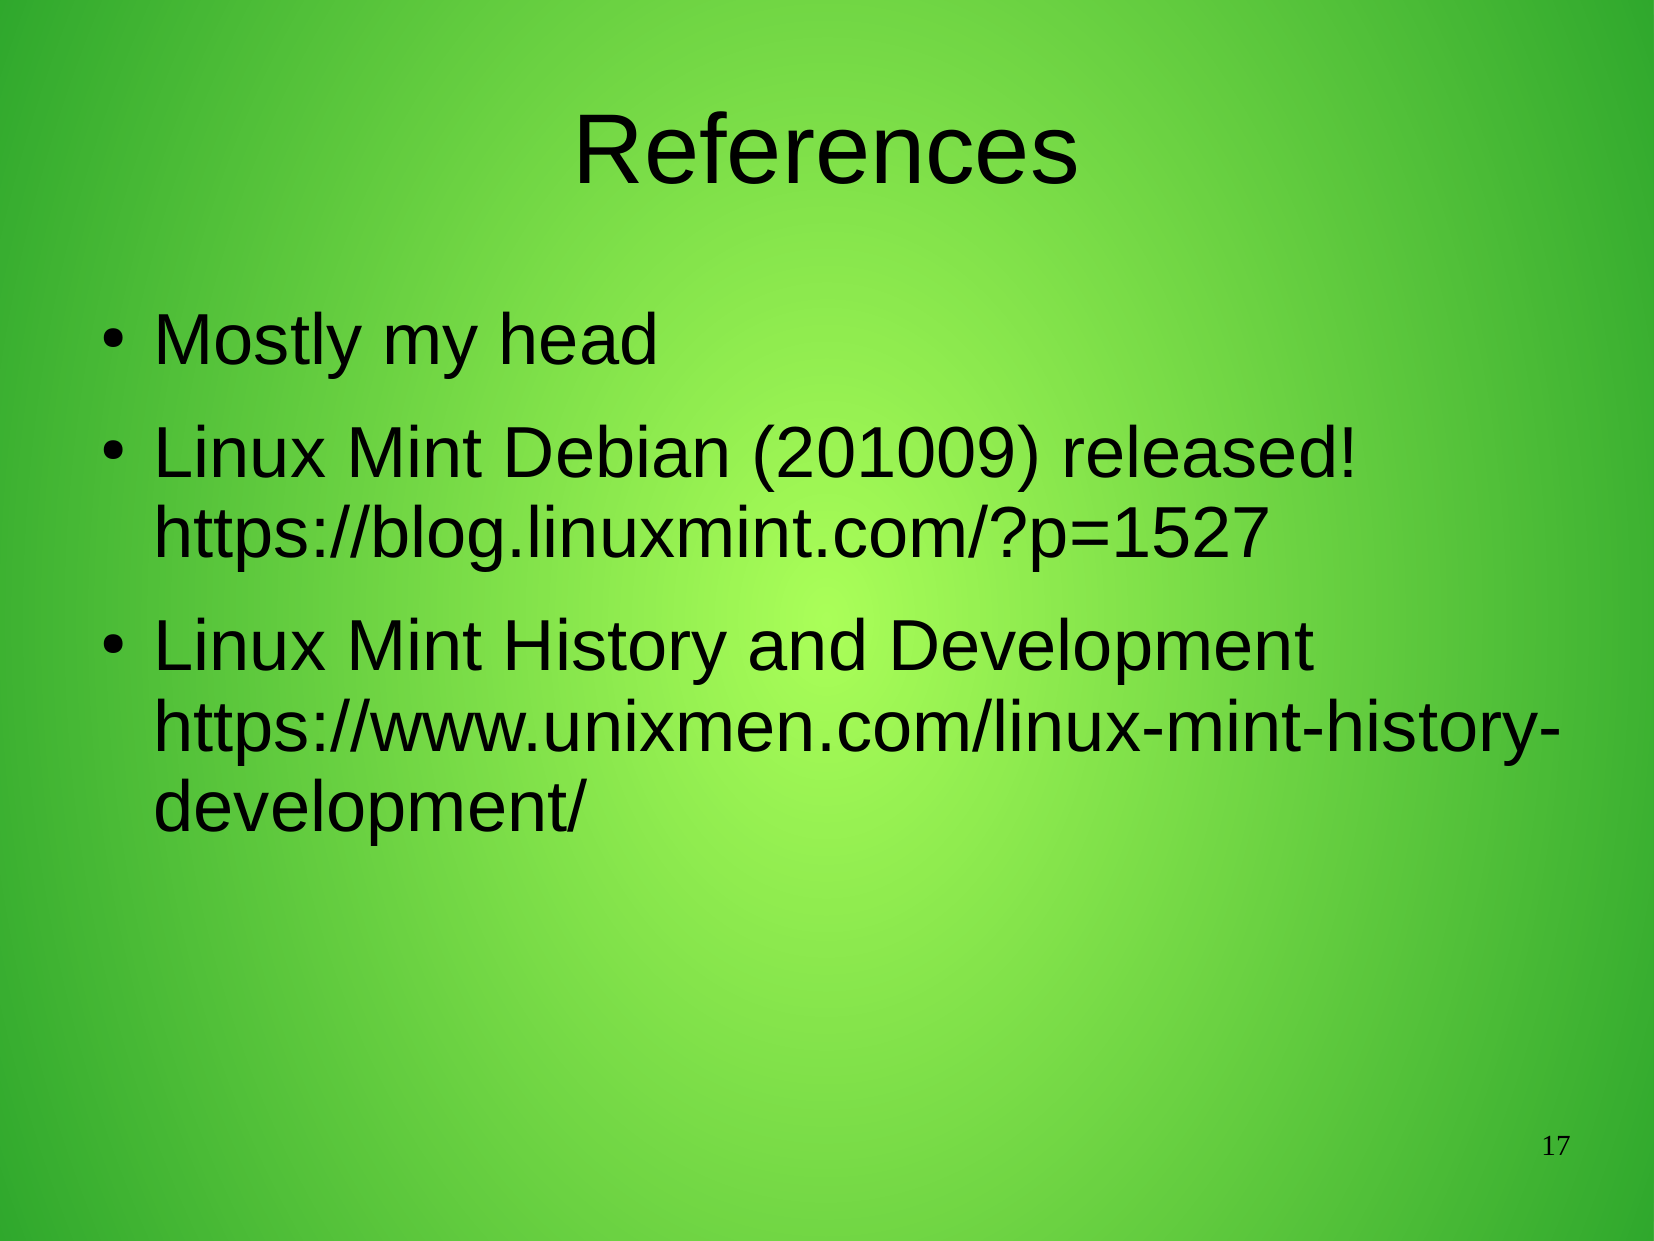

# References
Mostly my head
Linux Mint Debian (201009) released!https://blog.linuxmint.com/?p=1527
Linux Mint History and Development https://www.unixmen.com/linux-mint-history-development/
17